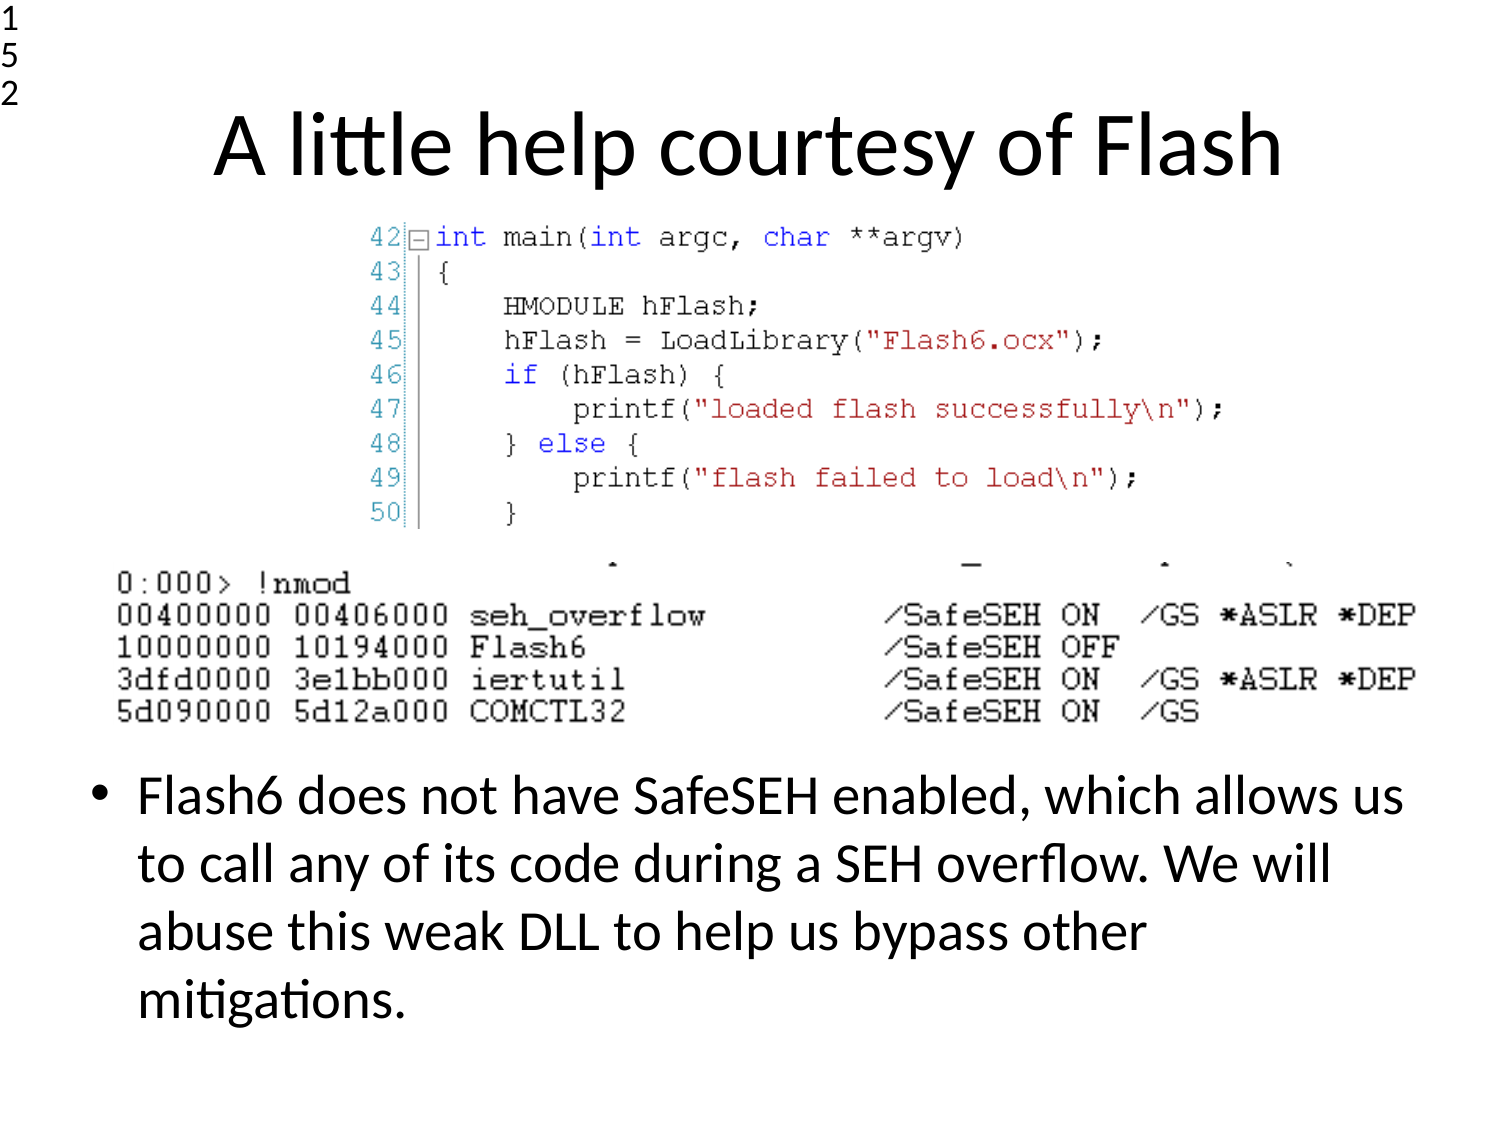

# A little help courtesy of Flash
Flash6 does not have SafeSEH enabled, which allows us to call any of its code during a SEH overflow. We will abuse this weak DLL to help us bypass other mitigations.